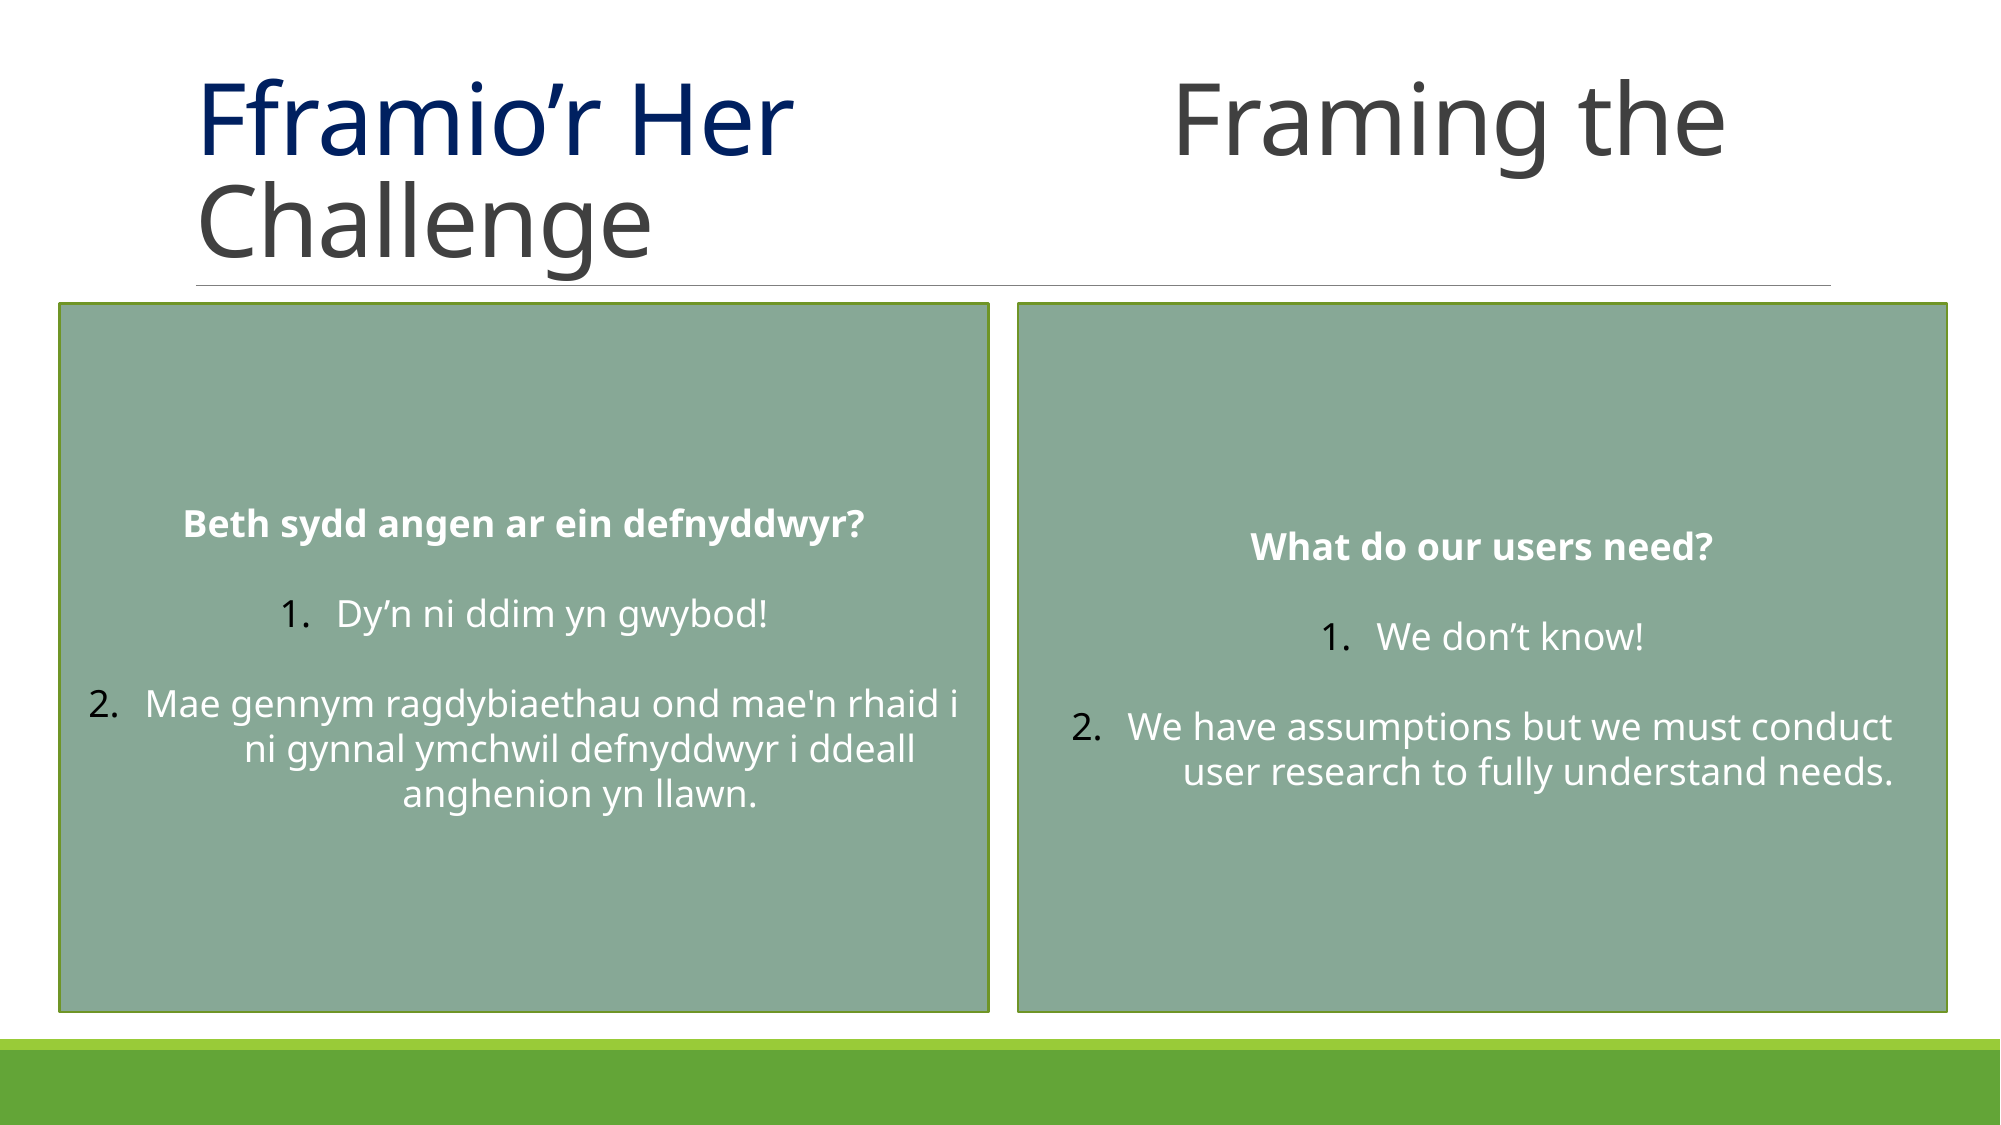

# Fframio’r Her Framing the Challenge
Beth sydd angen ar ein defnyddwyr?
Dy’n ni ddim yn gwybod!
Mae gennym ragdybiaethau ond mae'n rhaid i ni gynnal ymchwil defnyddwyr i ddeall anghenion yn llawn.
What do our users need?
We don’t know!
We have assumptions but we must conduct user research to fully understand needs.